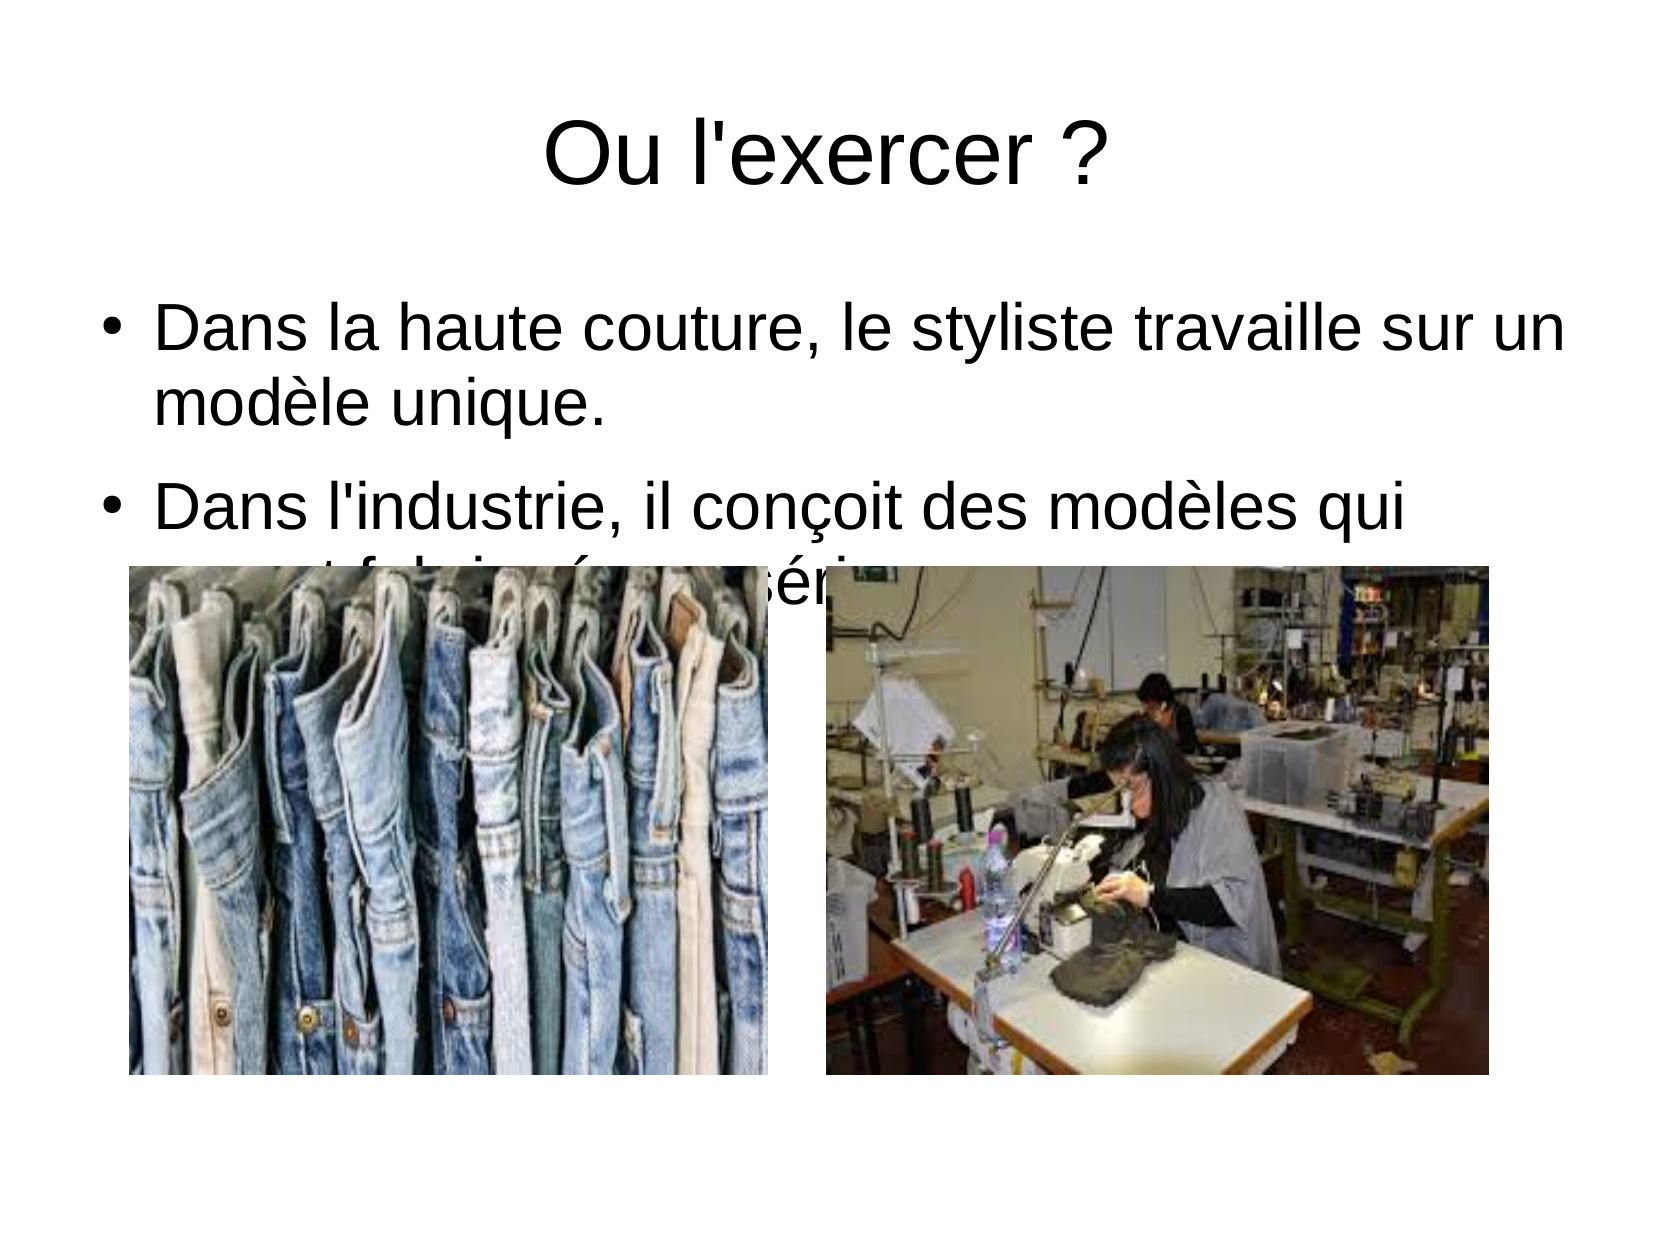

# Ou l'exercer ?
Dans la haute couture, le styliste travaille sur un modèle unique.
Dans l'industrie, il conçoit des modèles qui seront fabriqués en série.